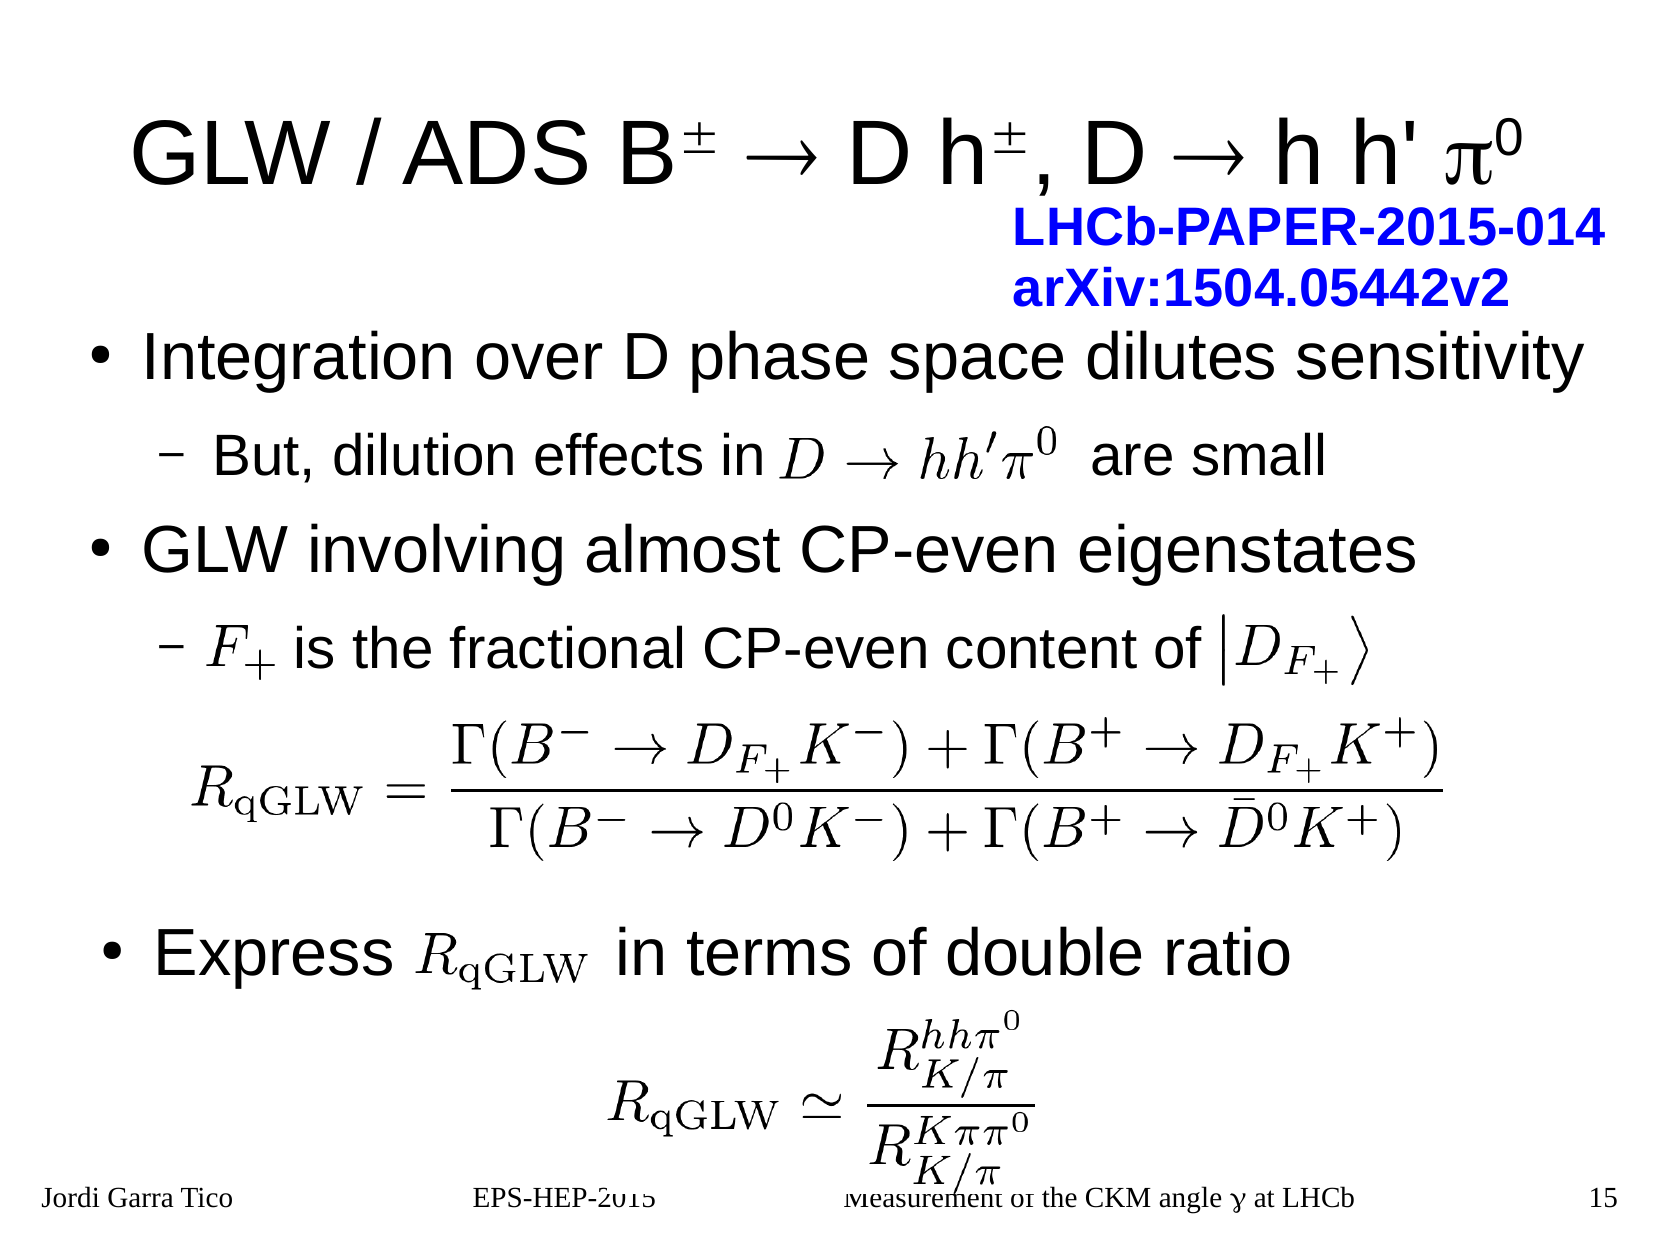

# GLW / ADS B± ® D h±, D ® h h' p0
LHCb-PAPER-2015-014
arXiv:1504.05442v2
Integration over D phase space dilutes sensitivity
But, dilution effects in are small
GLW involving almost CP-even eigenstates
 is the fractional CP-even content of
Express in terms of double ratio
15